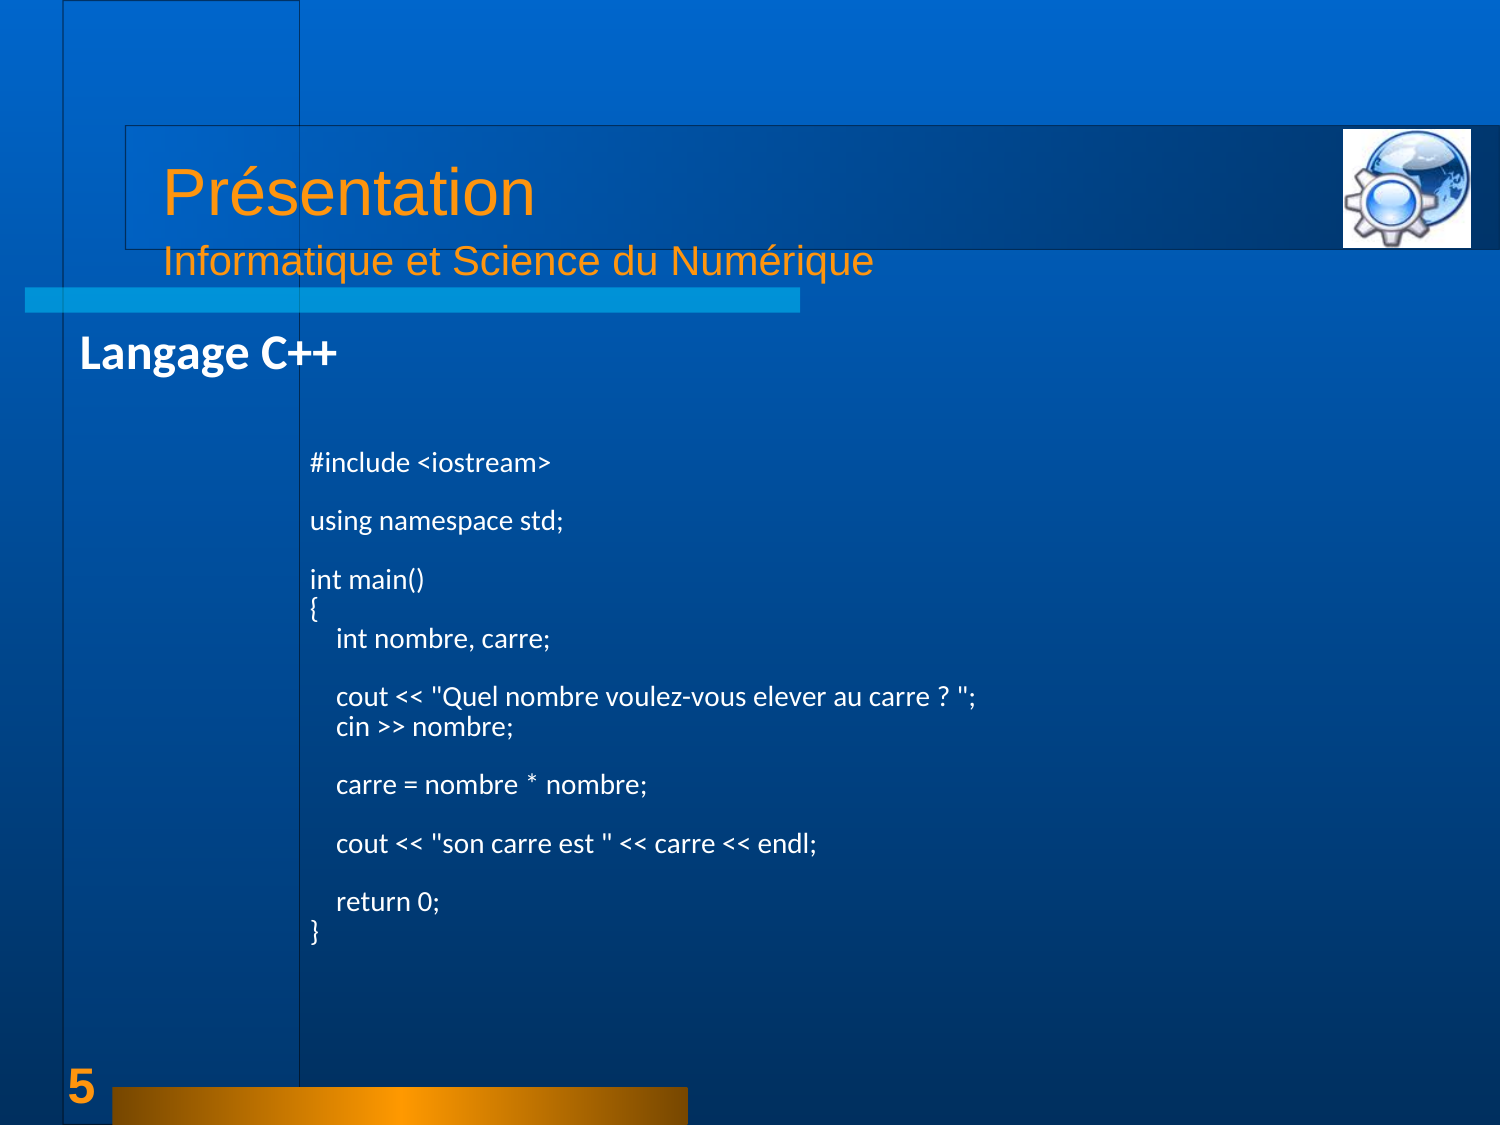

Langage C++
#include <iostream>
using namespace std;
int main()
{
 int nombre, carre;
 cout << "Quel nombre voulez-vous elever au carre ? ";
 cin >> nombre;
 carre = nombre * nombre;
 cout << "son carre est " << carre << endl;
 return 0;
}